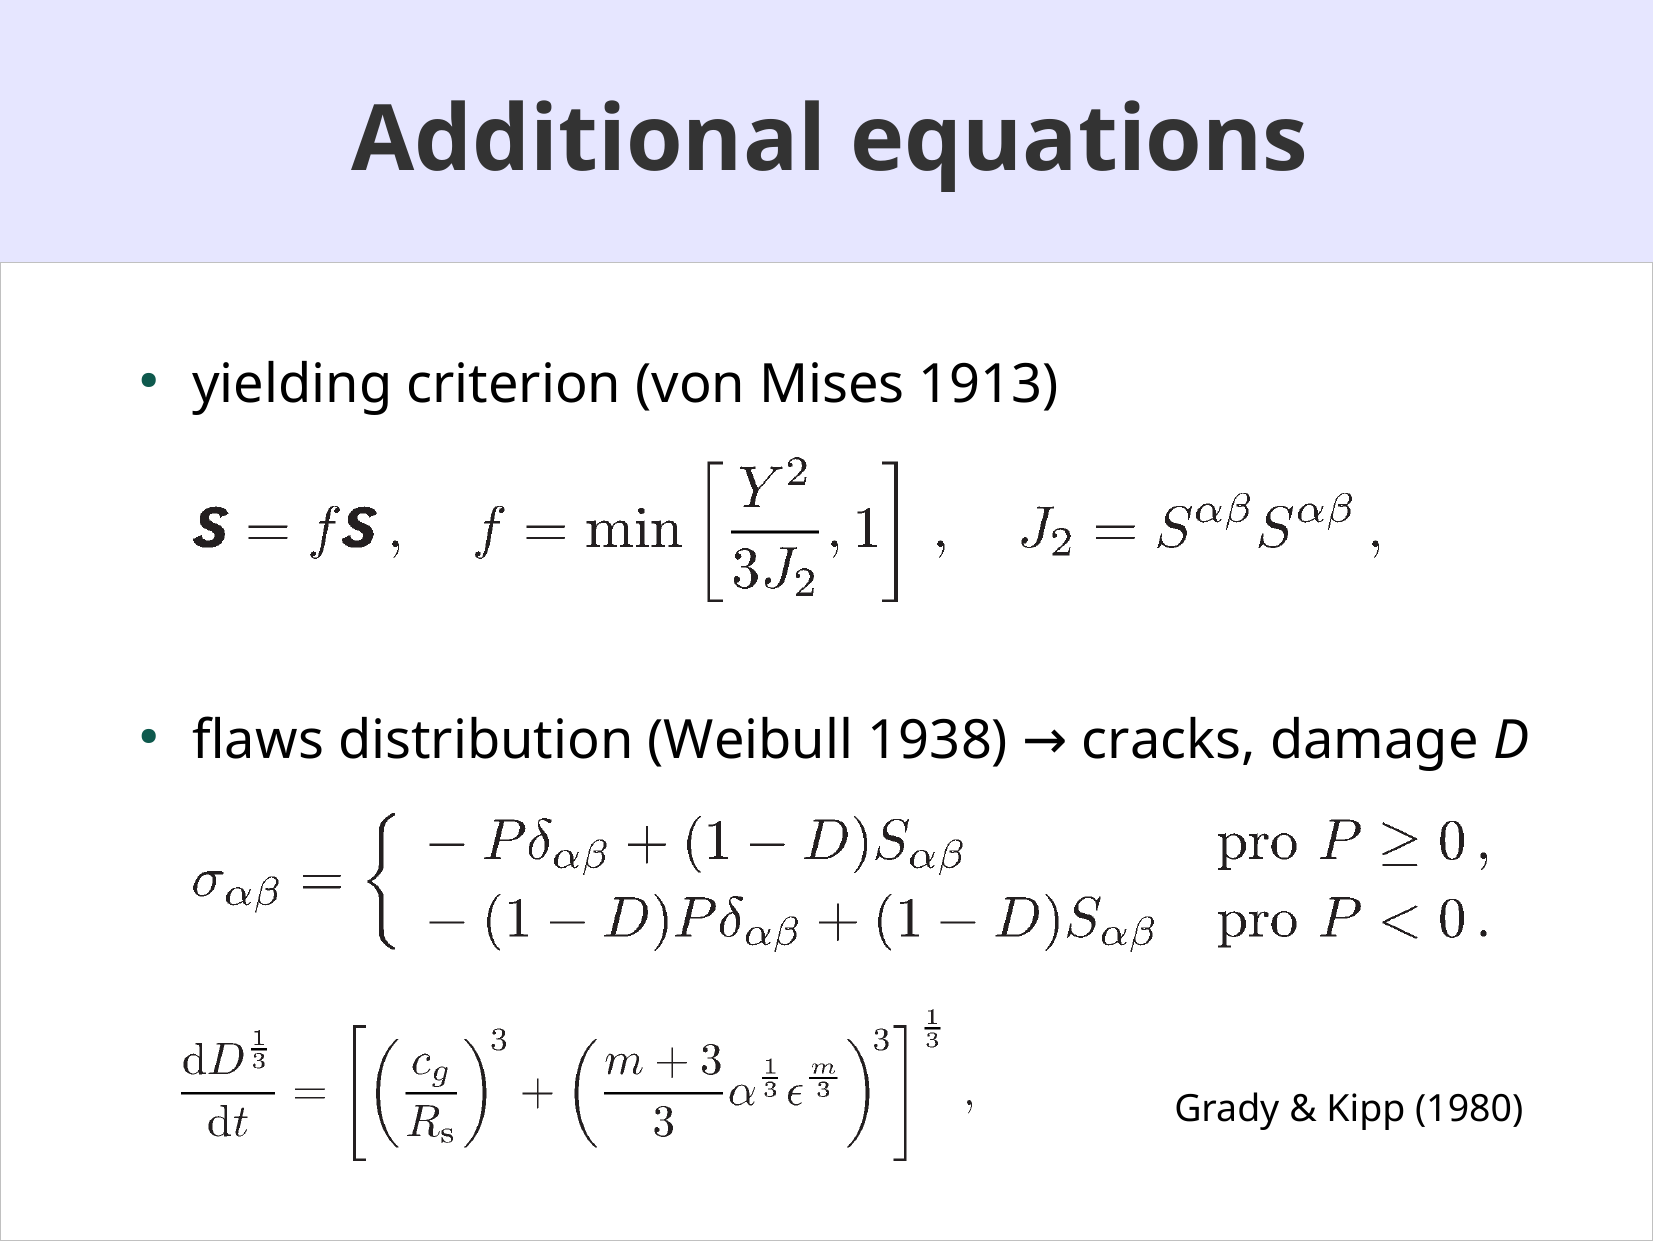

# Additional equations
yielding criterion (von Mises 1913)
flaws distribution (Weibull 1938) → cracks, damage D
Grady & Kipp (1980)